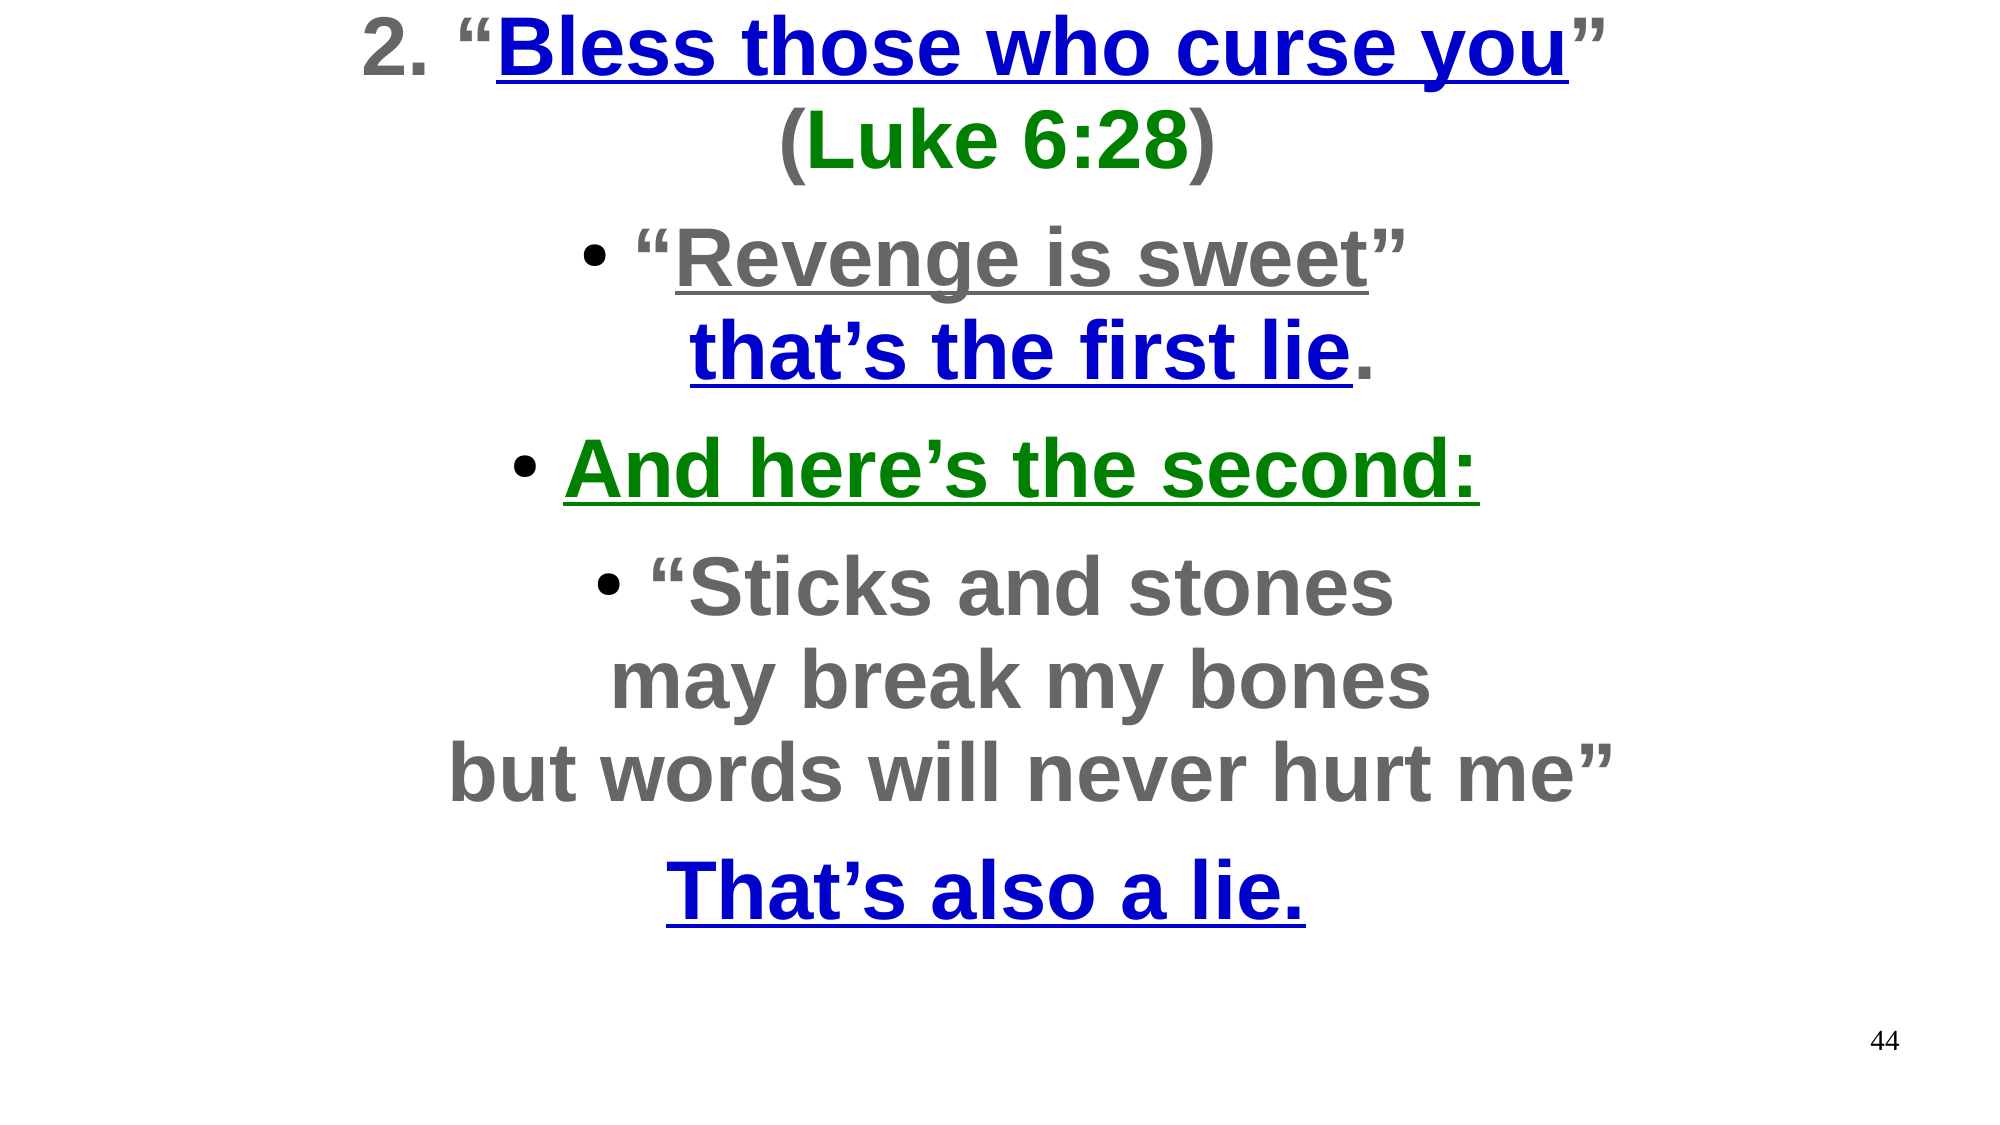

# 2. “Bless those who curse you” (Luke 6:28)
“Revenge is sweet”
 that’s the first lie.
And here’s the second:
“Sticks and stones
may break my bones
but words will never hurt me”
That’s also a lie.
44